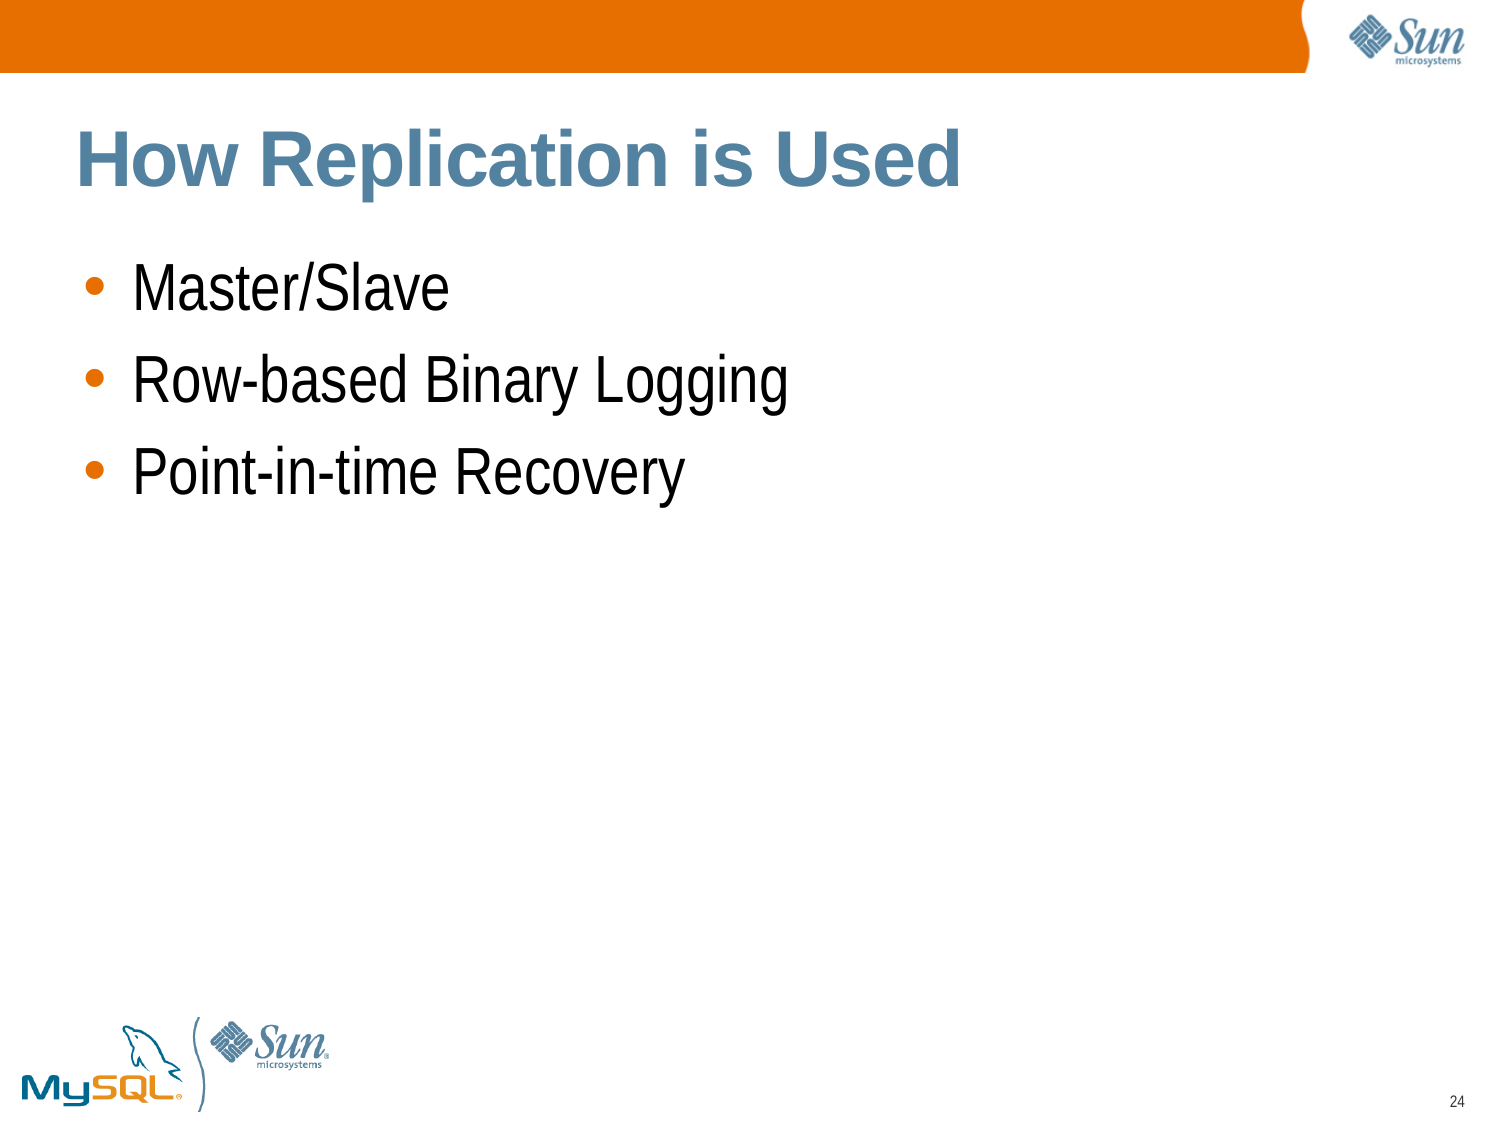

# How Replication is Used
Master/Slave
Row-based Binary Logging
Point-in-time Recovery